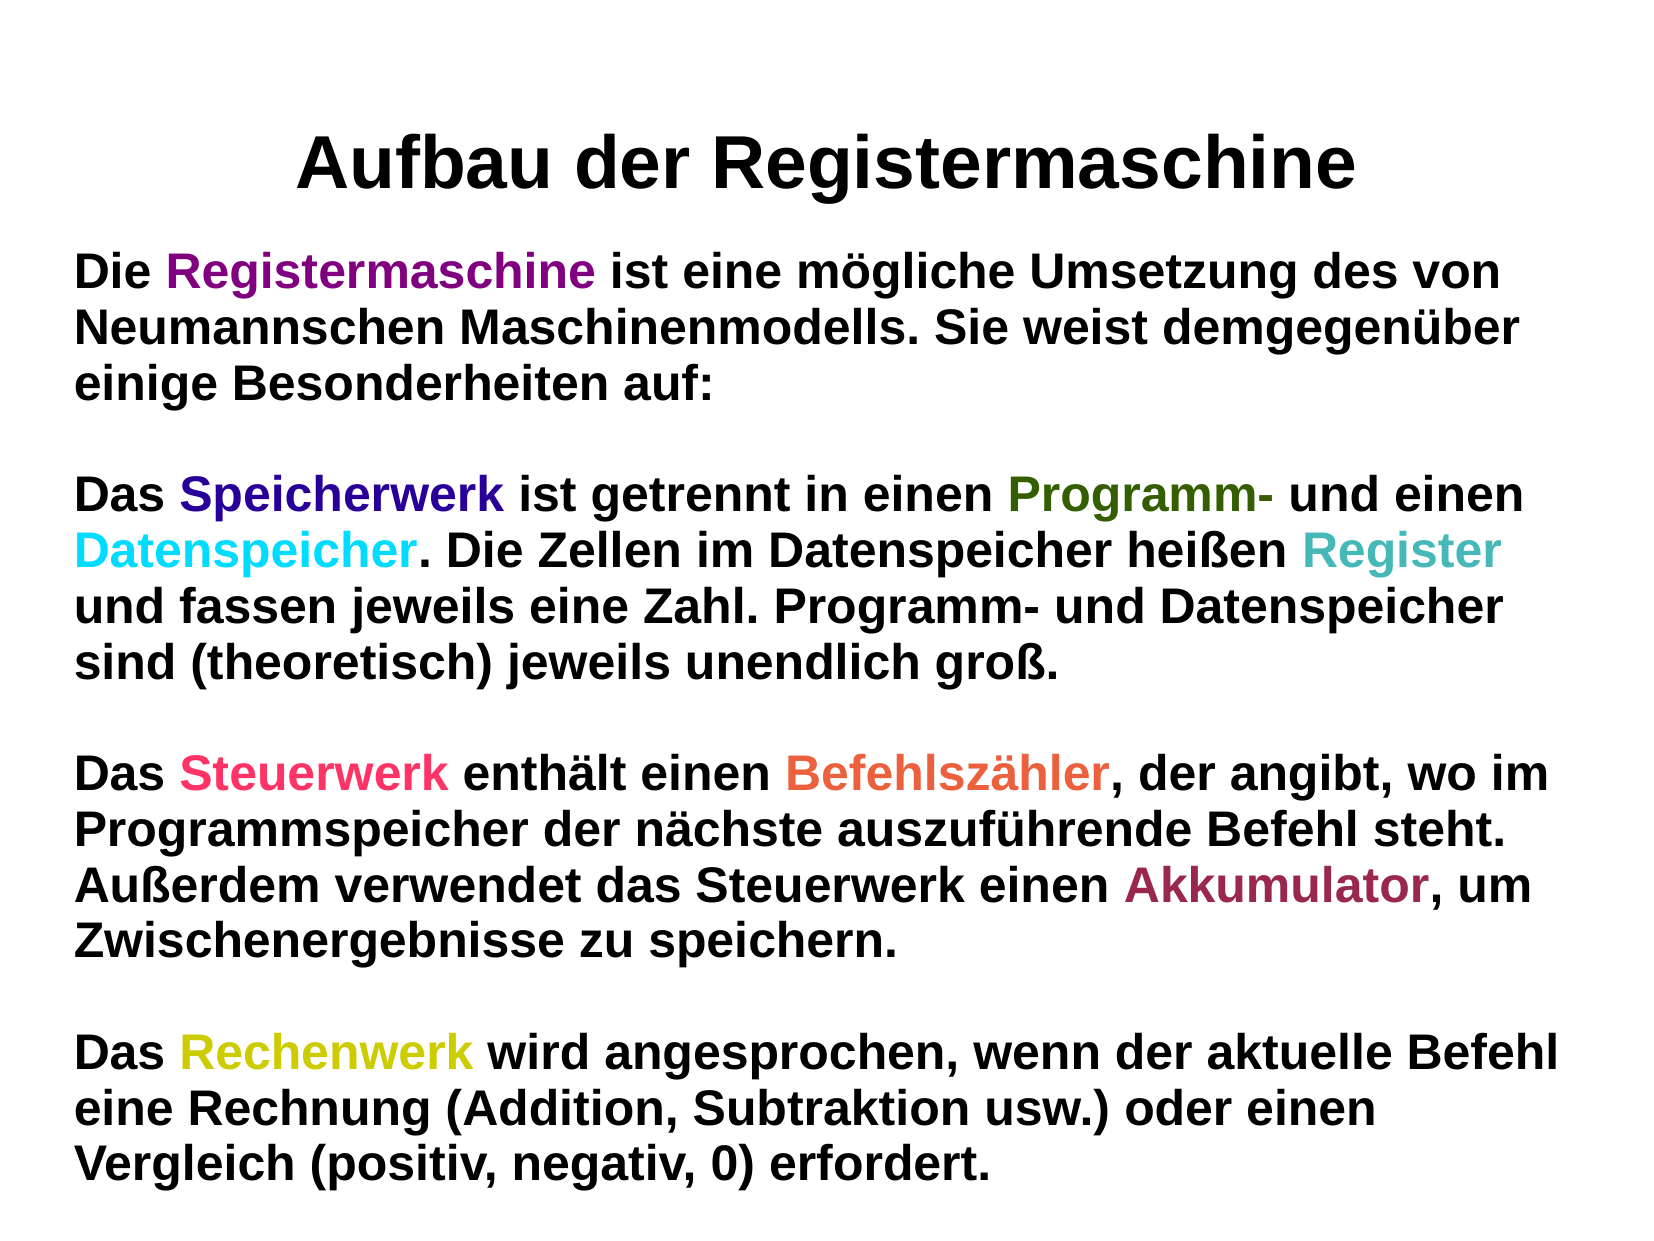

# Aufbau der Registermaschine
Die Registermaschine ist eine mögliche Umsetzung des von Neumannschen Maschinenmodells. Sie weist demgegenüber einige Besonderheiten auf:
Das Speicherwerk ist getrennt in einen Programm- und einen Datenspeicher. Die Zellen im Datenspeicher heißen Register und fassen jeweils eine Zahl. Programm- und Datenspeicher sind (theoretisch) jeweils unendlich groß.
Das Steuerwerk enthält einen Befehlszähler, der angibt, wo im Programmspeicher der nächste auszuführende Befehl steht. Außerdem verwendet das Steuerwerk einen Akkumulator, um Zwischenergebnisse zu speichern.
Das Rechenwerk wird angesprochen, wenn der aktuelle Befehl eine Rechnung (Addition, Subtraktion usw.) oder einen Vergleich (positiv, negativ, 0) erfordert.